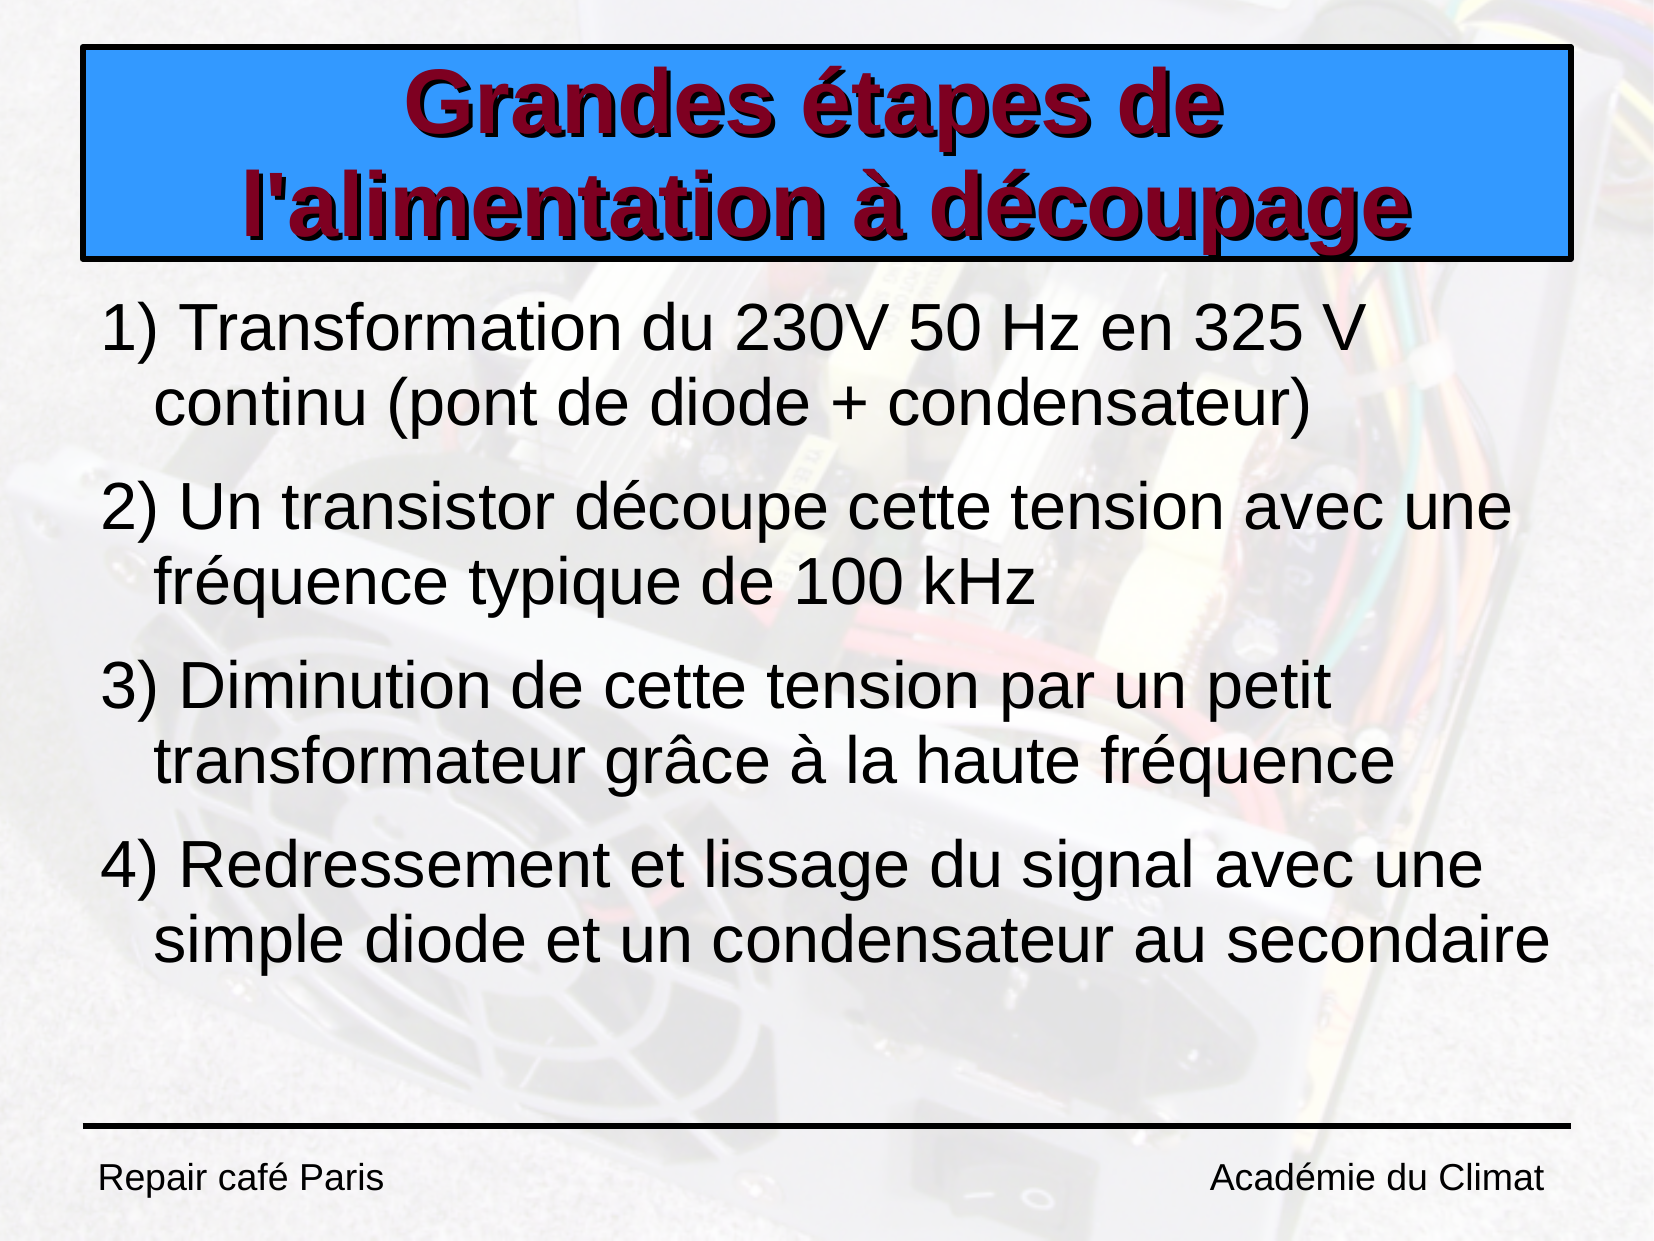

# Grandes étapes de l'alimentation à découpage
 Transformation du 230V 50 Hz en 325 V continu (pont de diode + condensateur)
 Un transistor découpe cette tension avec une fréquence typique de 100 kHz
 Diminution de cette tension par un petit transformateur grâce à la haute fréquence
 Redressement et lissage du signal avec une simple diode et un condensateur au secondaire
Repair café Paris	Académie du Climat